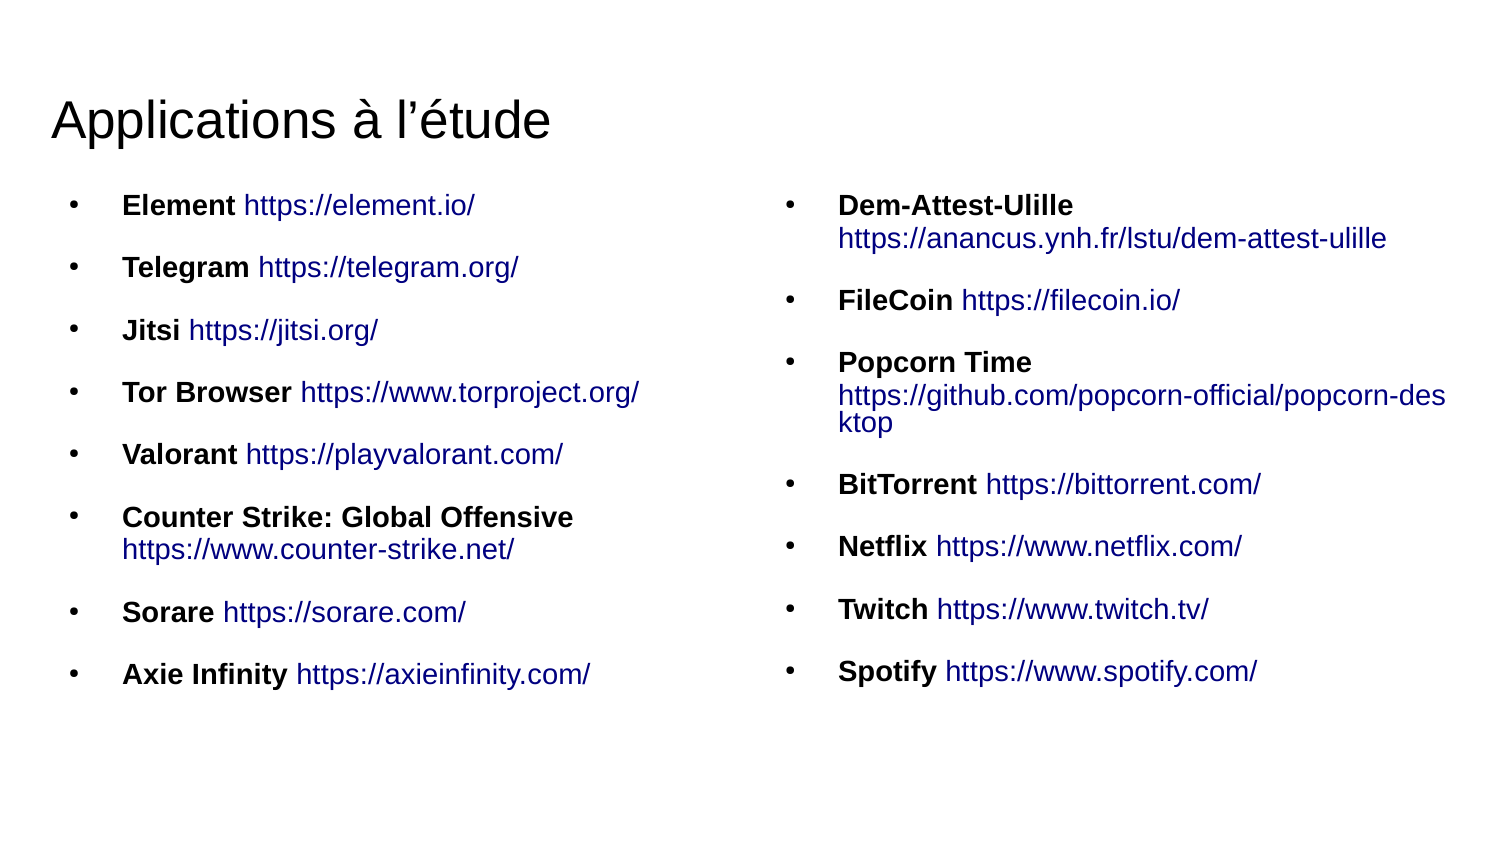

# Applications à l’étude
Element https://element.io/
Telegram https://telegram.org/
Jitsi https://jitsi.org/
Tor Browser https://www.torproject.org/
Valorant https://playvalorant.com/
Counter Strike: Global Offensive https://www.counter-strike.net/
Sorare https://sorare.com/
Axie Infinity https://axieinfinity.com/
Dem-Attest-Ulille https://anancus.ynh.fr/lstu/dem-attest-ulille
FileCoin https://filecoin.io/
Popcorn Time https://github.com/popcorn-official/popcorn-desktop
BitTorrent https://bittorrent.com/
Netflix https://www.netflix.com/
Twitch https://www.twitch.tv/
Spotify https://www.spotify.com/